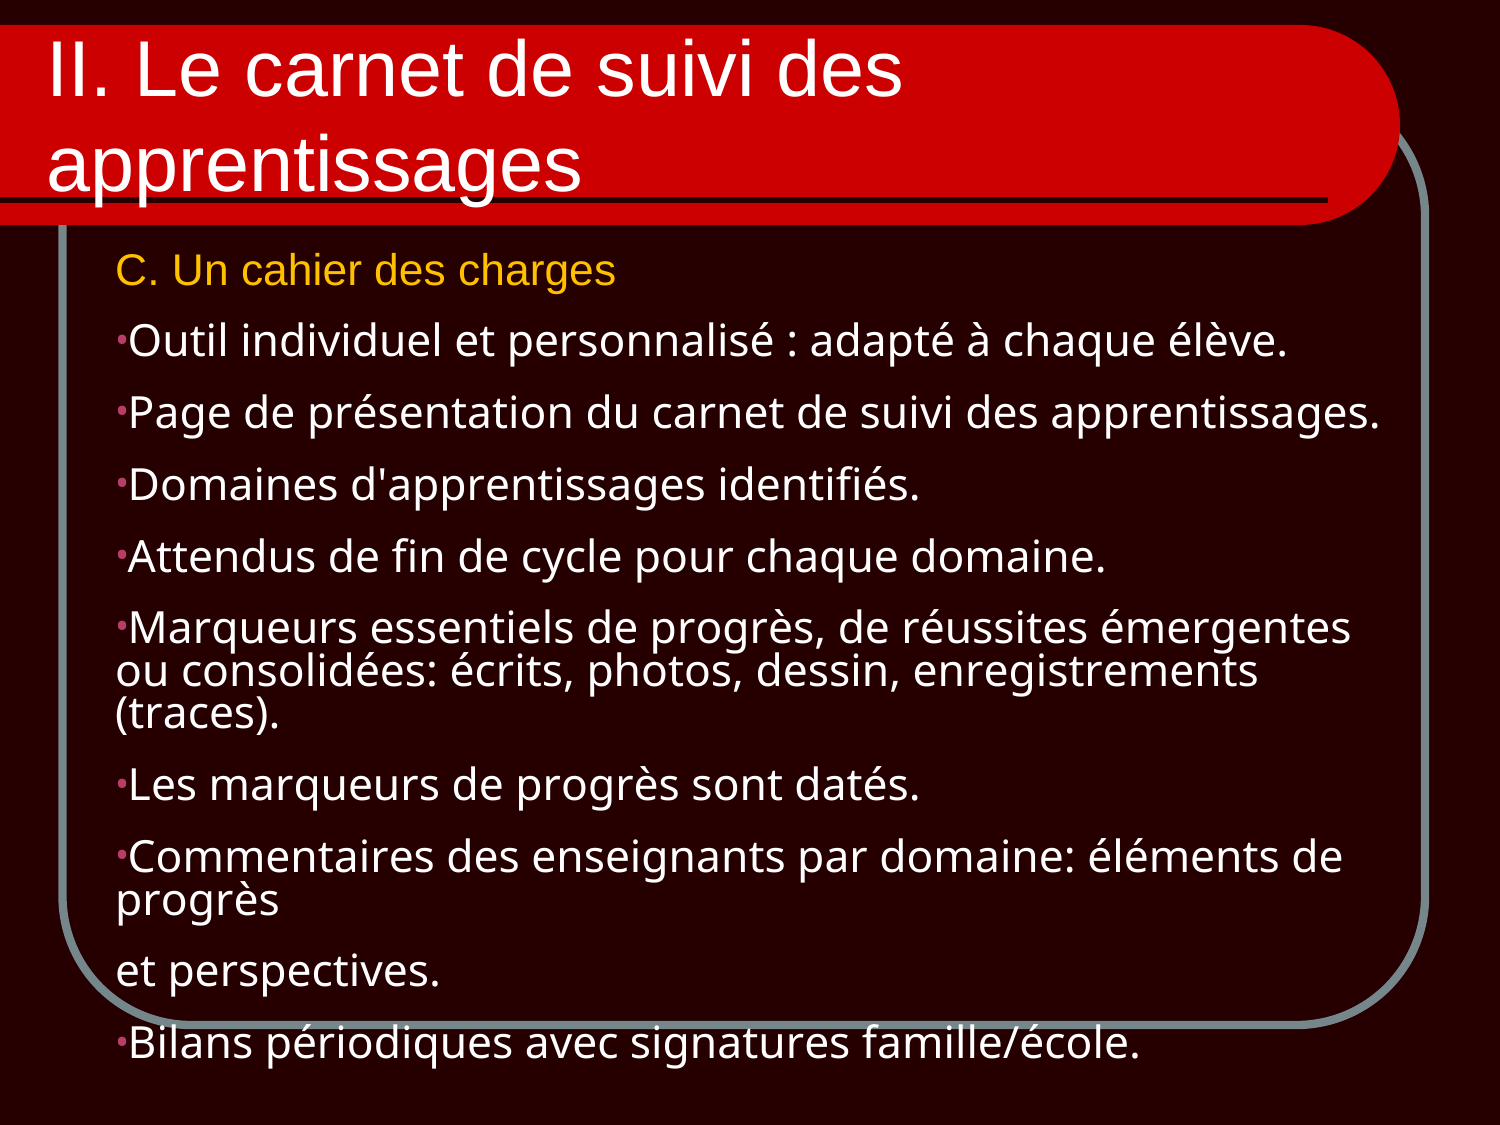

# II. Le carnet de suivi des apprentissages
C. Un cahier des charges
Outil individuel et personnalisé : adapté à chaque élève.
Page de présentation du carnet de suivi des apprentissages.
Domaines d'apprentissages identifiés.
Attendus de fin de cycle pour chaque domaine.
Marqueurs essentiels de progrès, de réussites émergentes ou consolidées: écrits, photos, dessin, enregistrements (traces).
Les marqueurs de progrès sont datés.
Commentaires des enseignants par domaine: éléments de progrès
et perspectives.
Bilans périodiques avec signatures famille/école.